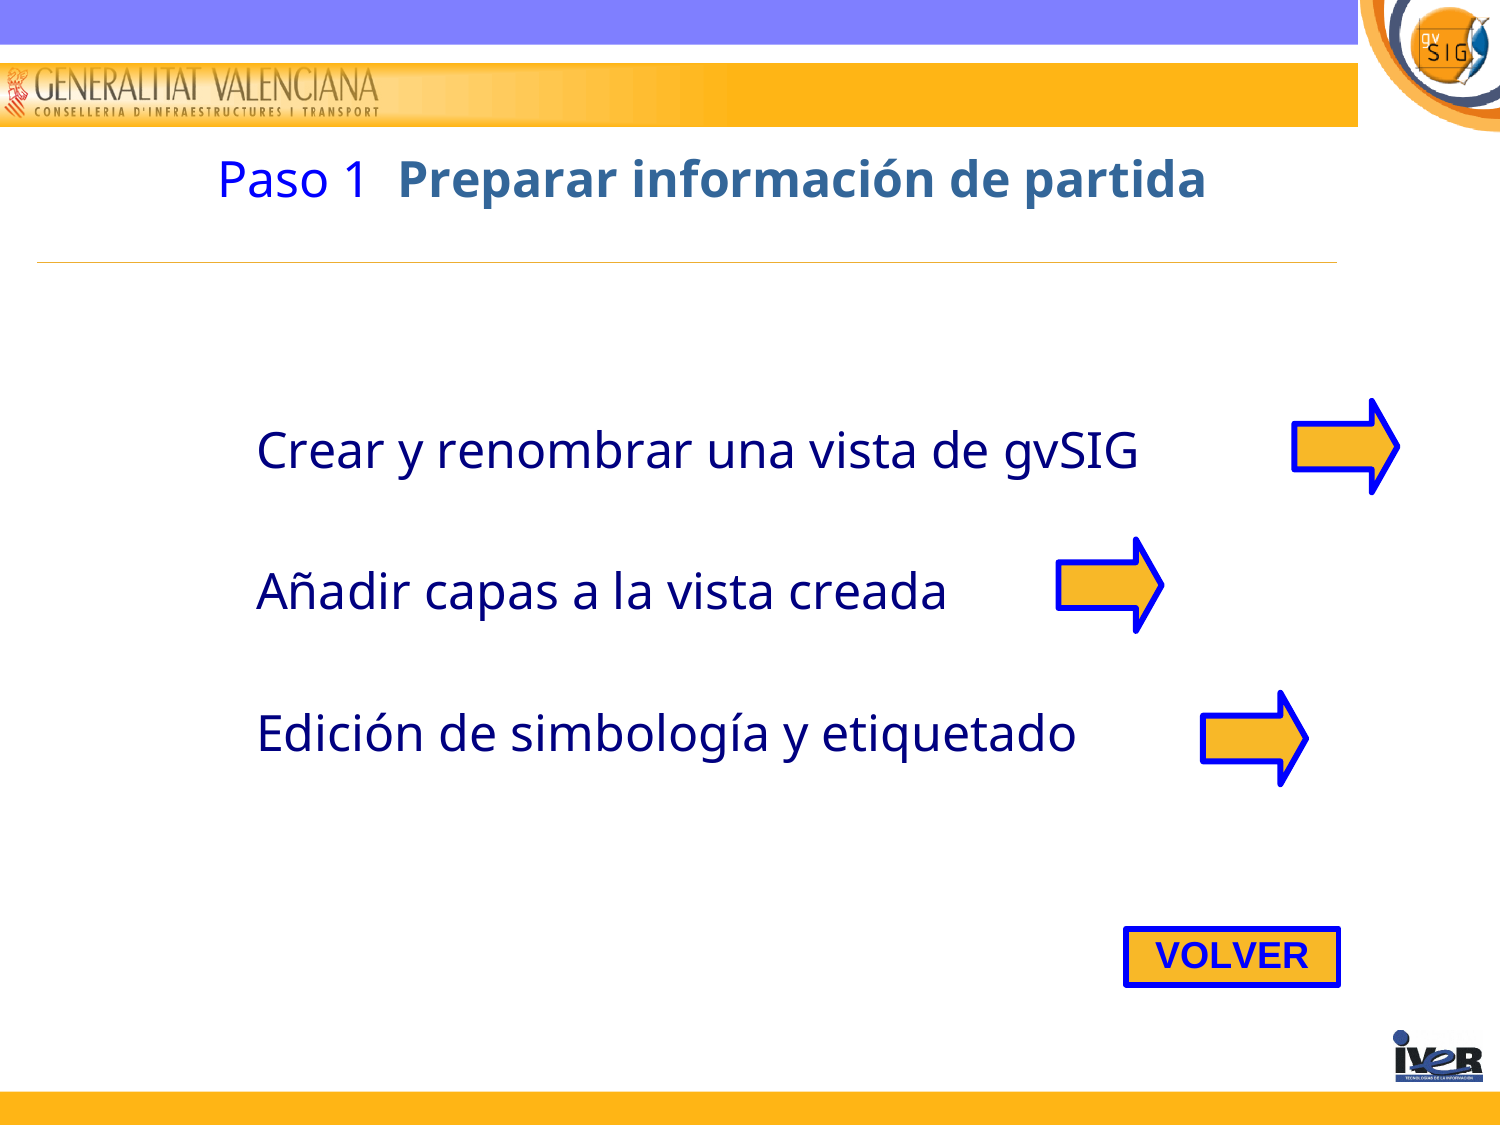

Paso 1 Preparar información de partida
# Crear y renombrar una vista de gvSIG
 Añadir capas a la vista creada
 Edición de simbología y etiquetado
VOLVER